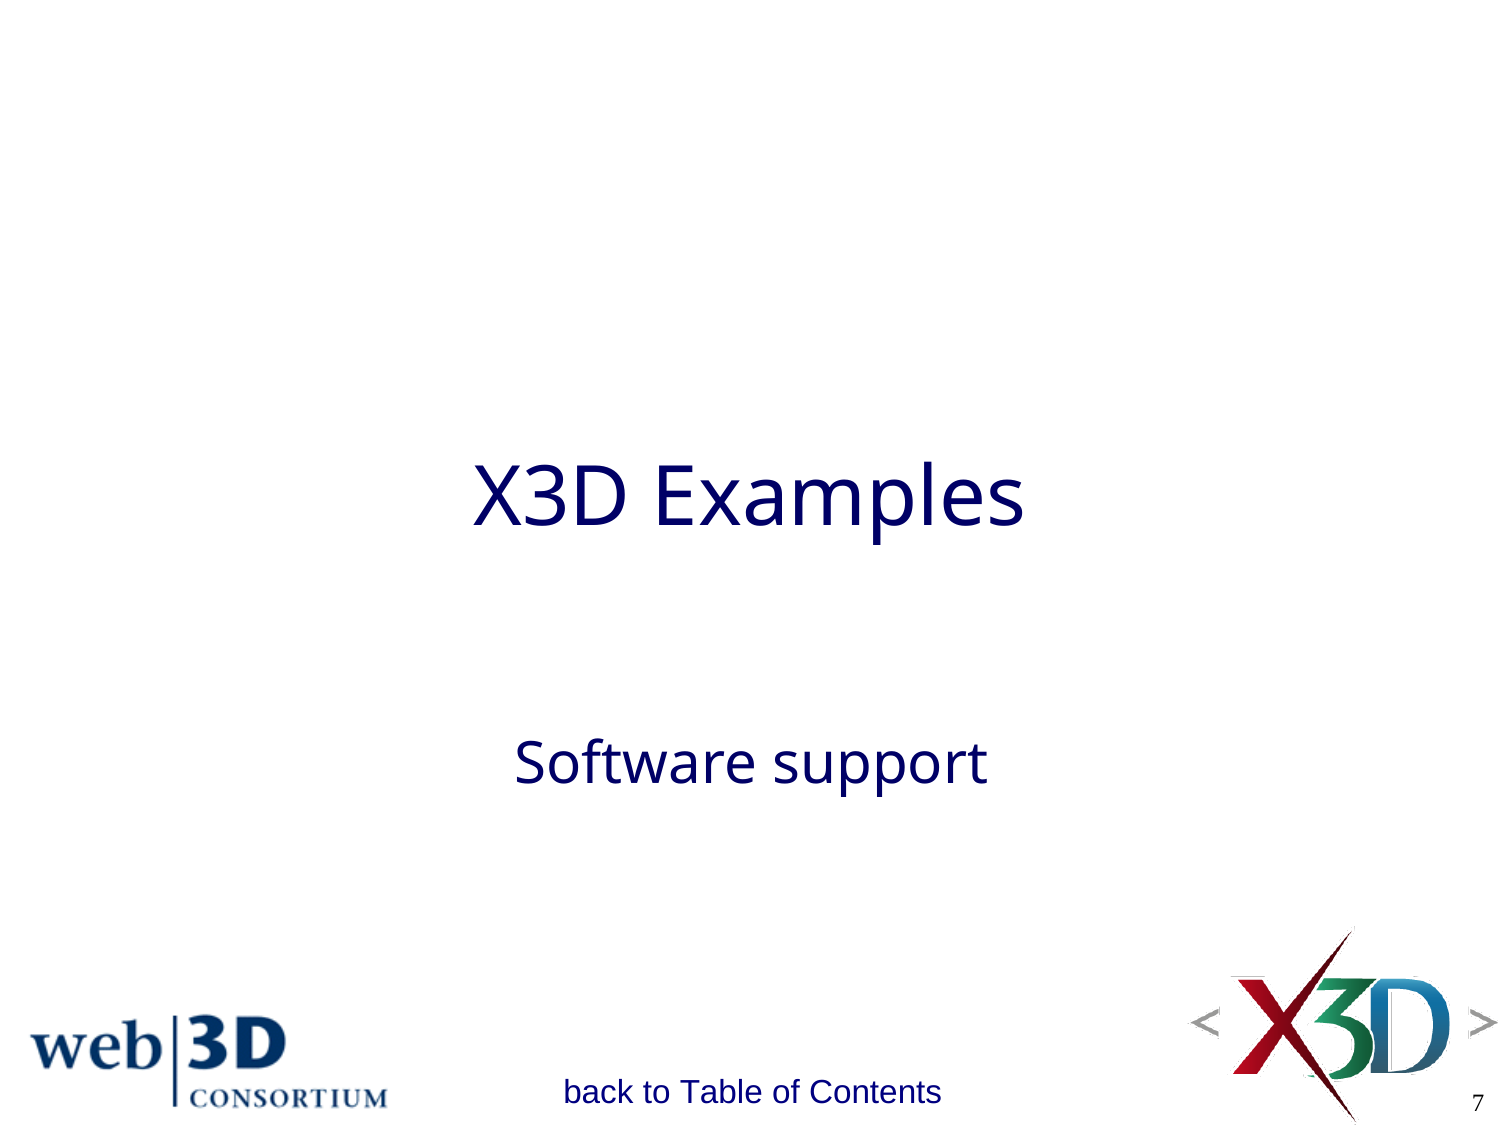

# X3D Examples
Software support
back to Table of Contents